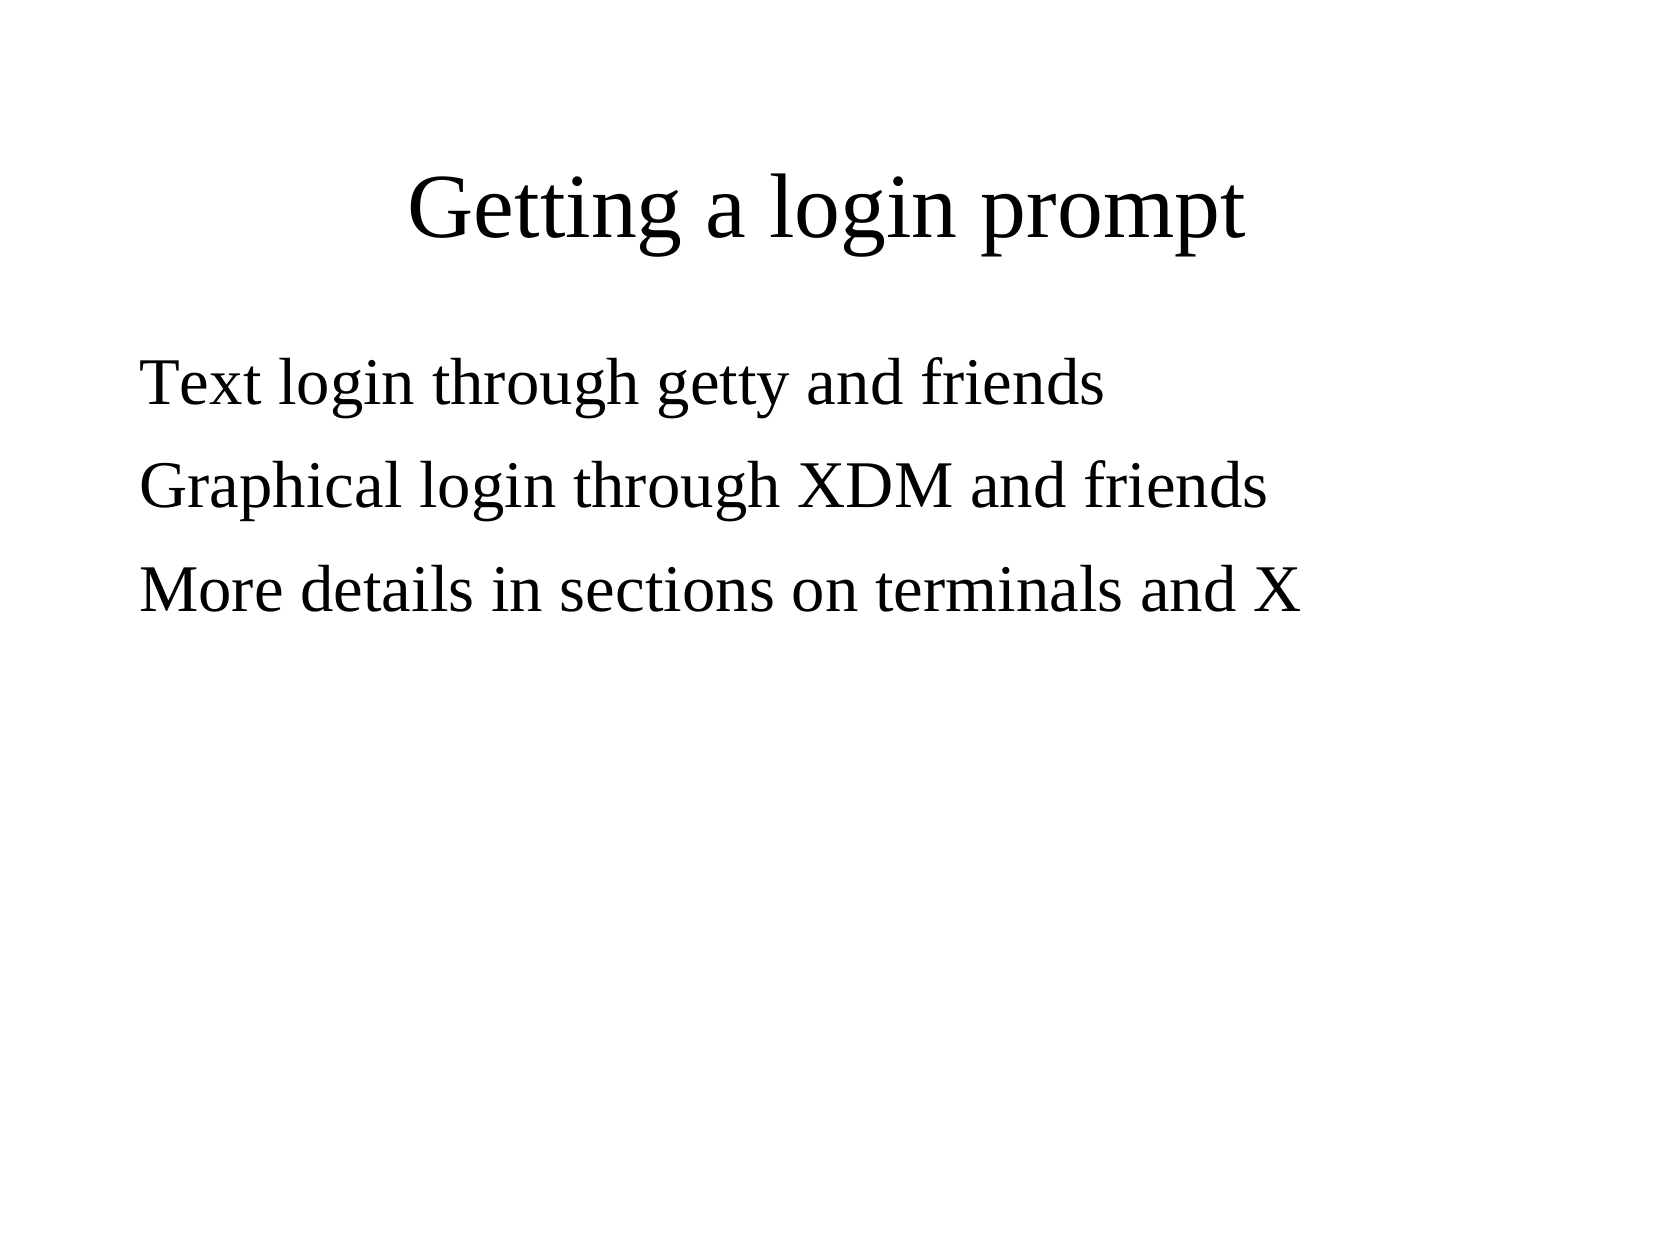

# Getting a login prompt
Text login through getty and friends
Graphical login through XDM and friends
More details in sections on terminals and X